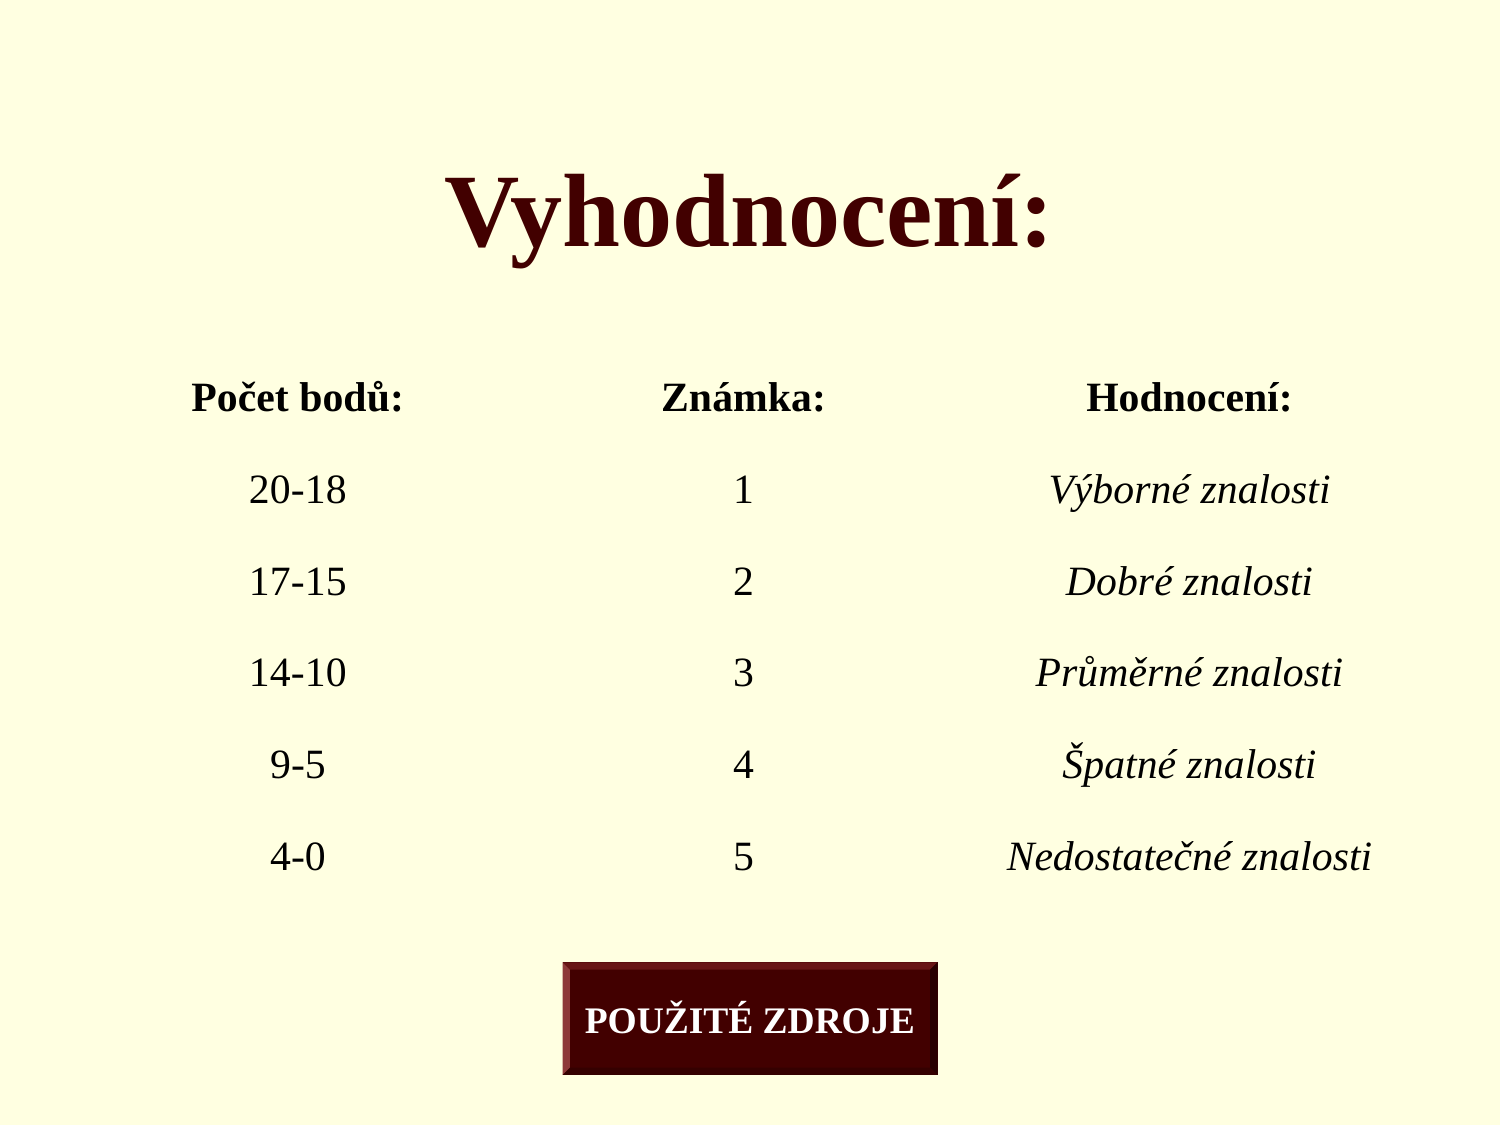

# Vyhodnocení:
| Počet bodů: | Známka: | Hodnocení: |
| --- | --- | --- |
| 20-18 | 1 | Výborné znalosti |
| 17-15 | 2 | Dobré znalosti |
| 14-10 | 3 | Průměrné znalosti |
| 9-5 | 4 | Špatné znalosti |
| 4-0 | 5 | Nedostatečné znalosti |
POUŽITÉ ZDROJE